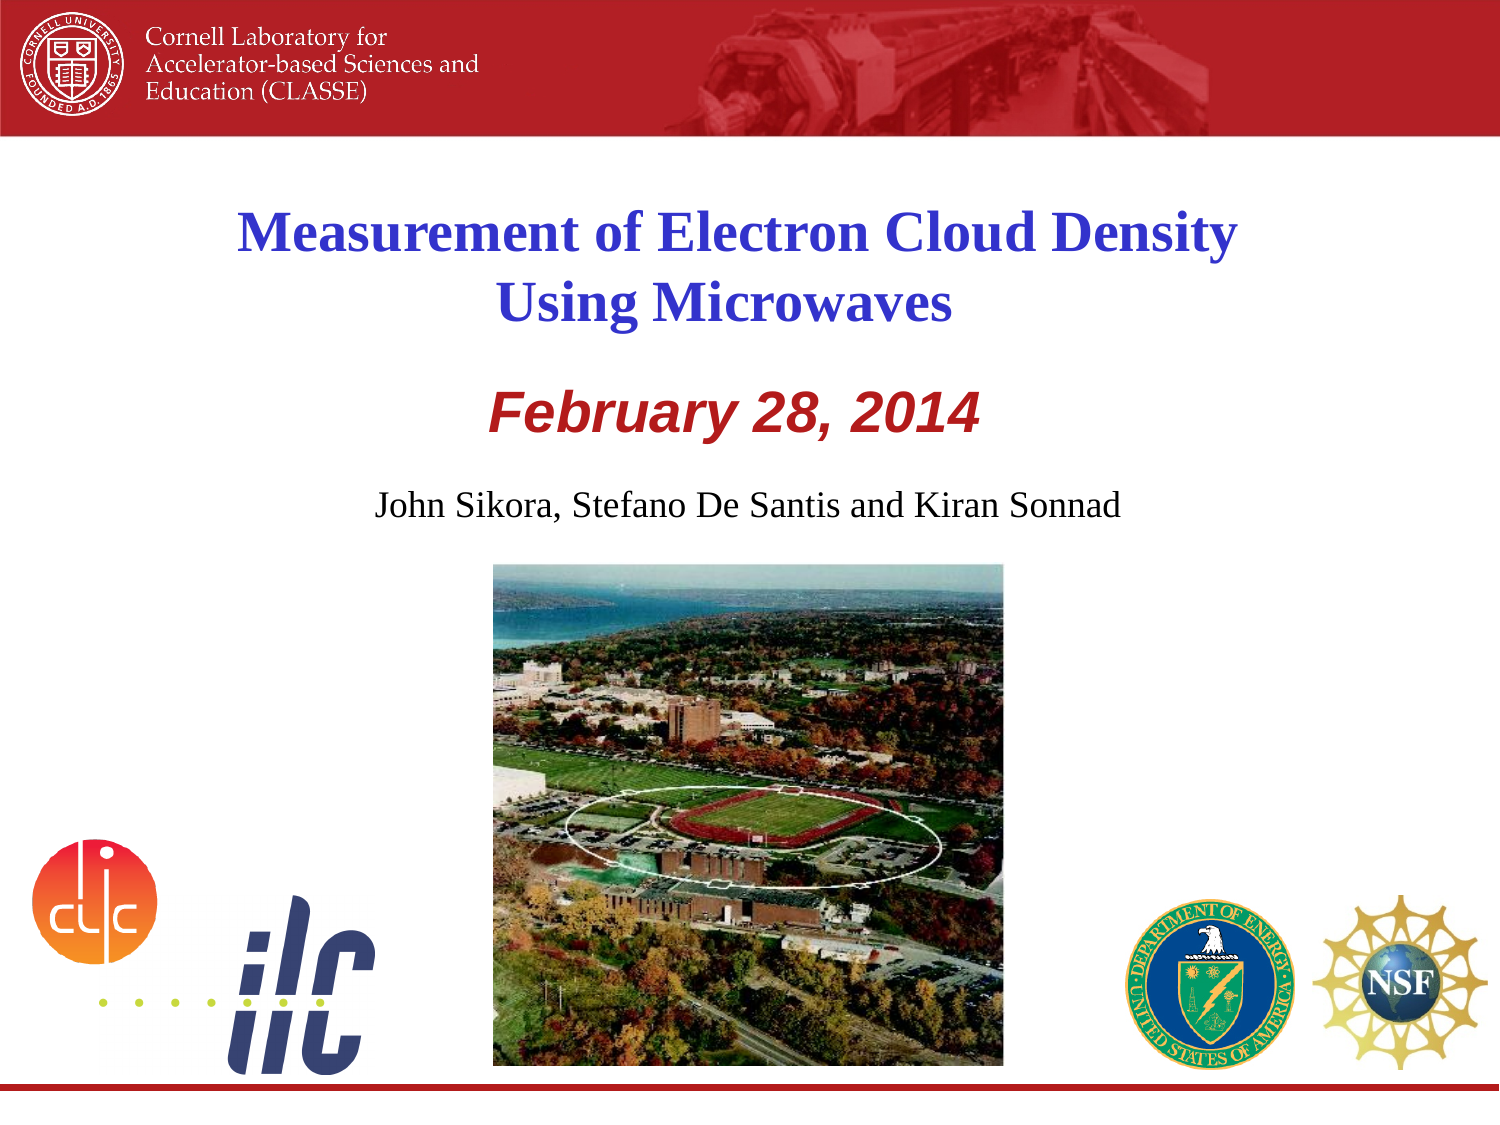

# Measurement of Electron Cloud Density Using Microwaves
February 28, 2014
John Sikora, Stefano De Santis and Kiran Sonnad